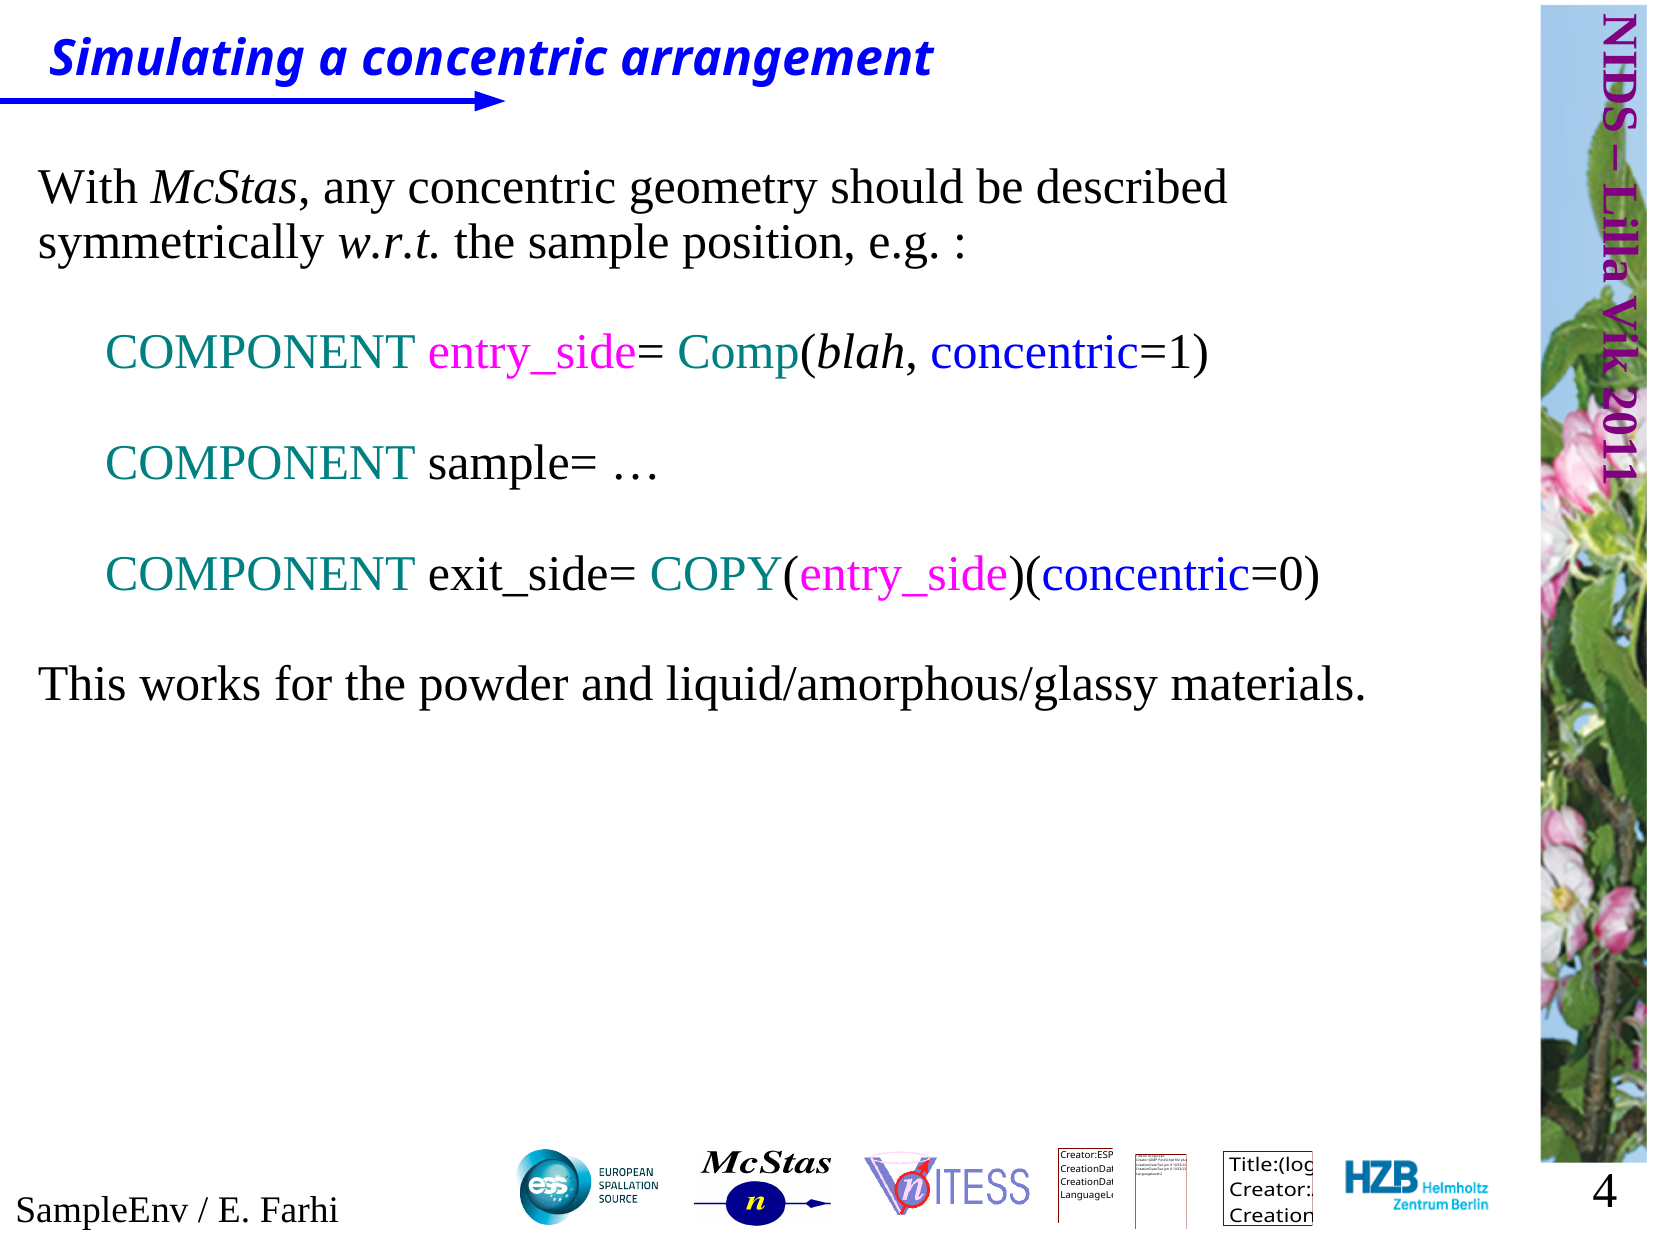

Simulating a concentric arrangement
With McStas, any concentric geometry should be described symmetrically w.r.t. the sample position, e.g. :
COMPONENT entry_side= Comp(blah, concentric=1)
COMPONENT sample= …
COMPONENT exit_side= COPY(entry_side)(concentric=0)
This works for the powder and liquid/amorphous/glassy materials.